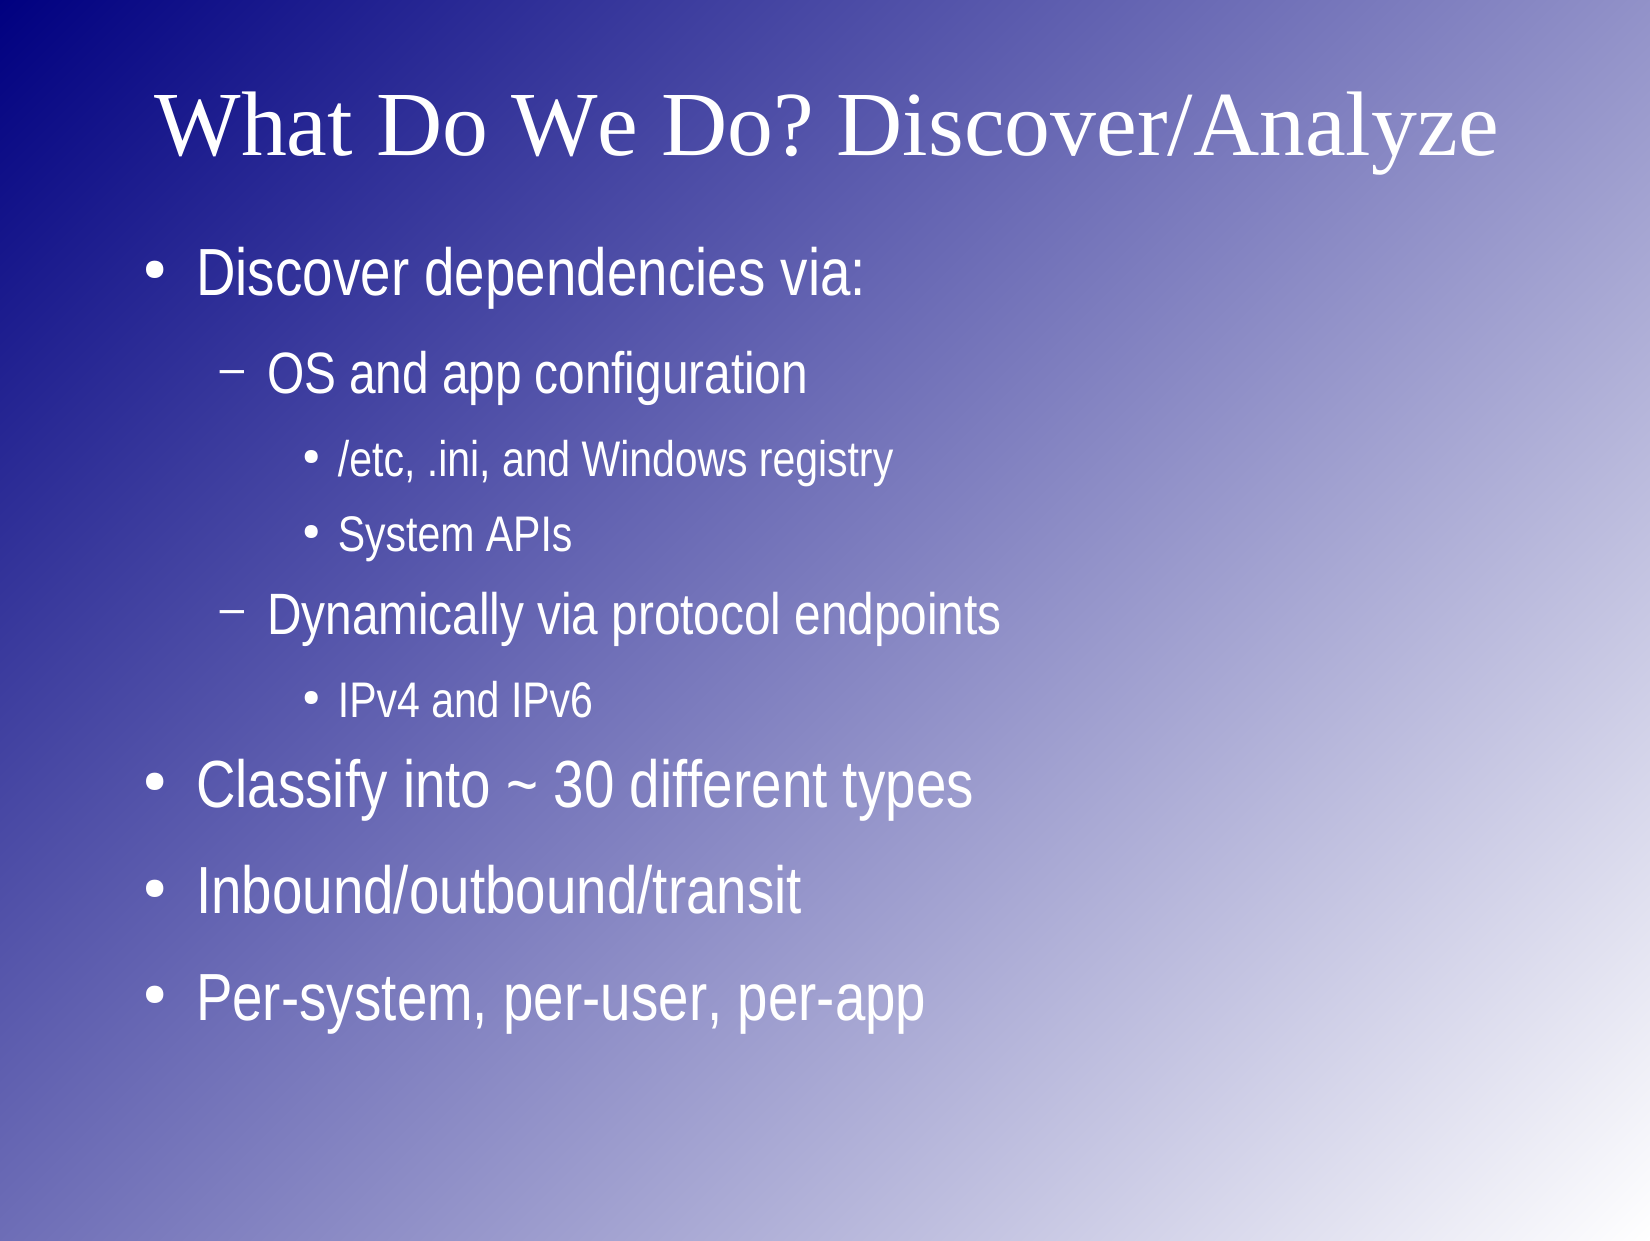

# What Do We Do? Discover/Analyze
Discover dependencies via:
OS and app configuration
/etc, .ini, and Windows registry
System APIs
Dynamically via protocol endpoints
IPv4 and IPv6
Classify into ~ 30 different types
Inbound/outbound/transit
Per-system, per-user, per-app